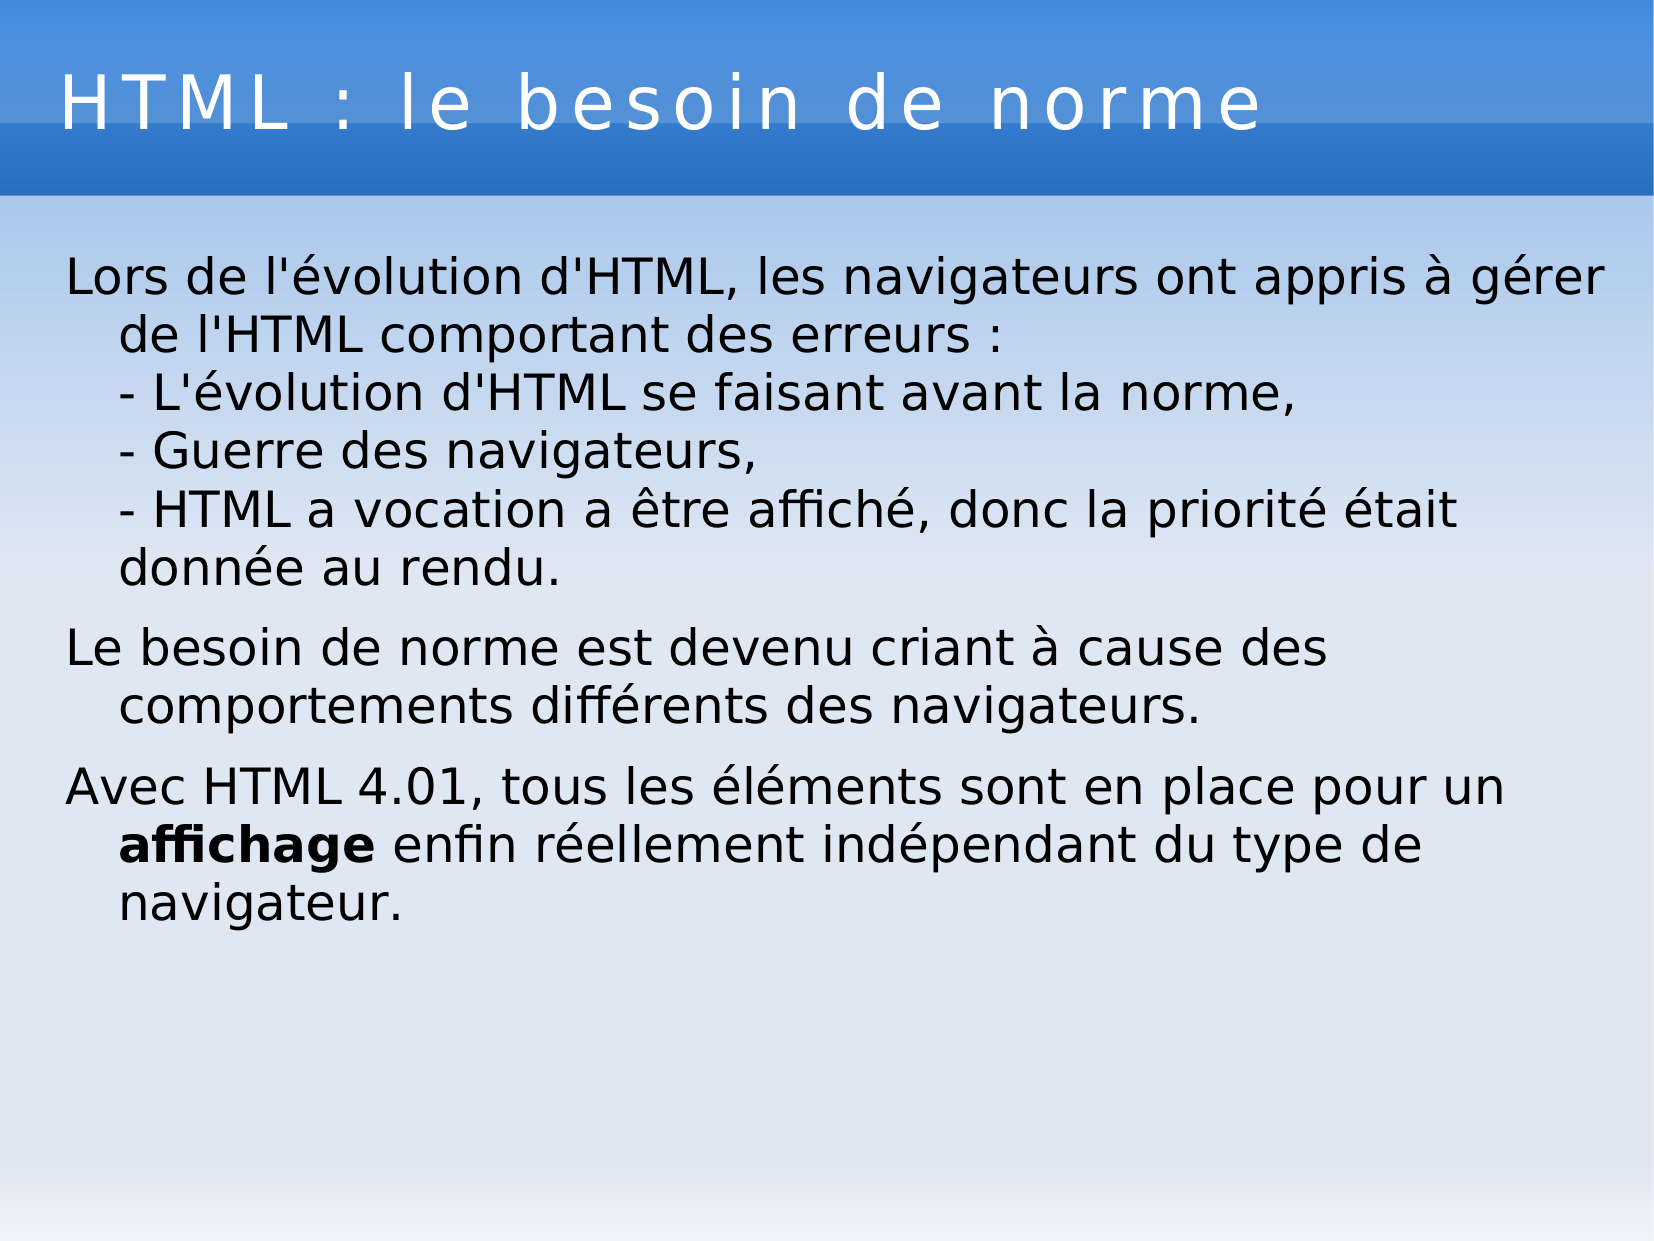

# HTML : le besoin de norme
Lors de l'évolution d'HTML, les navigateurs ont appris à gérer de l'HTML comportant des erreurs :
- L'évolution d'HTML se faisant avant la norme,
- Guerre des navigateurs,
- HTML a vocation a être affiché, donc la priorité était donnée au rendu.
Le besoin de norme est devenu criant à cause des comportements différents des navigateurs.
Avec HTML 4.01, tous les éléments sont en place pour un affichage enfin réellement indépendant du type de navigateur.